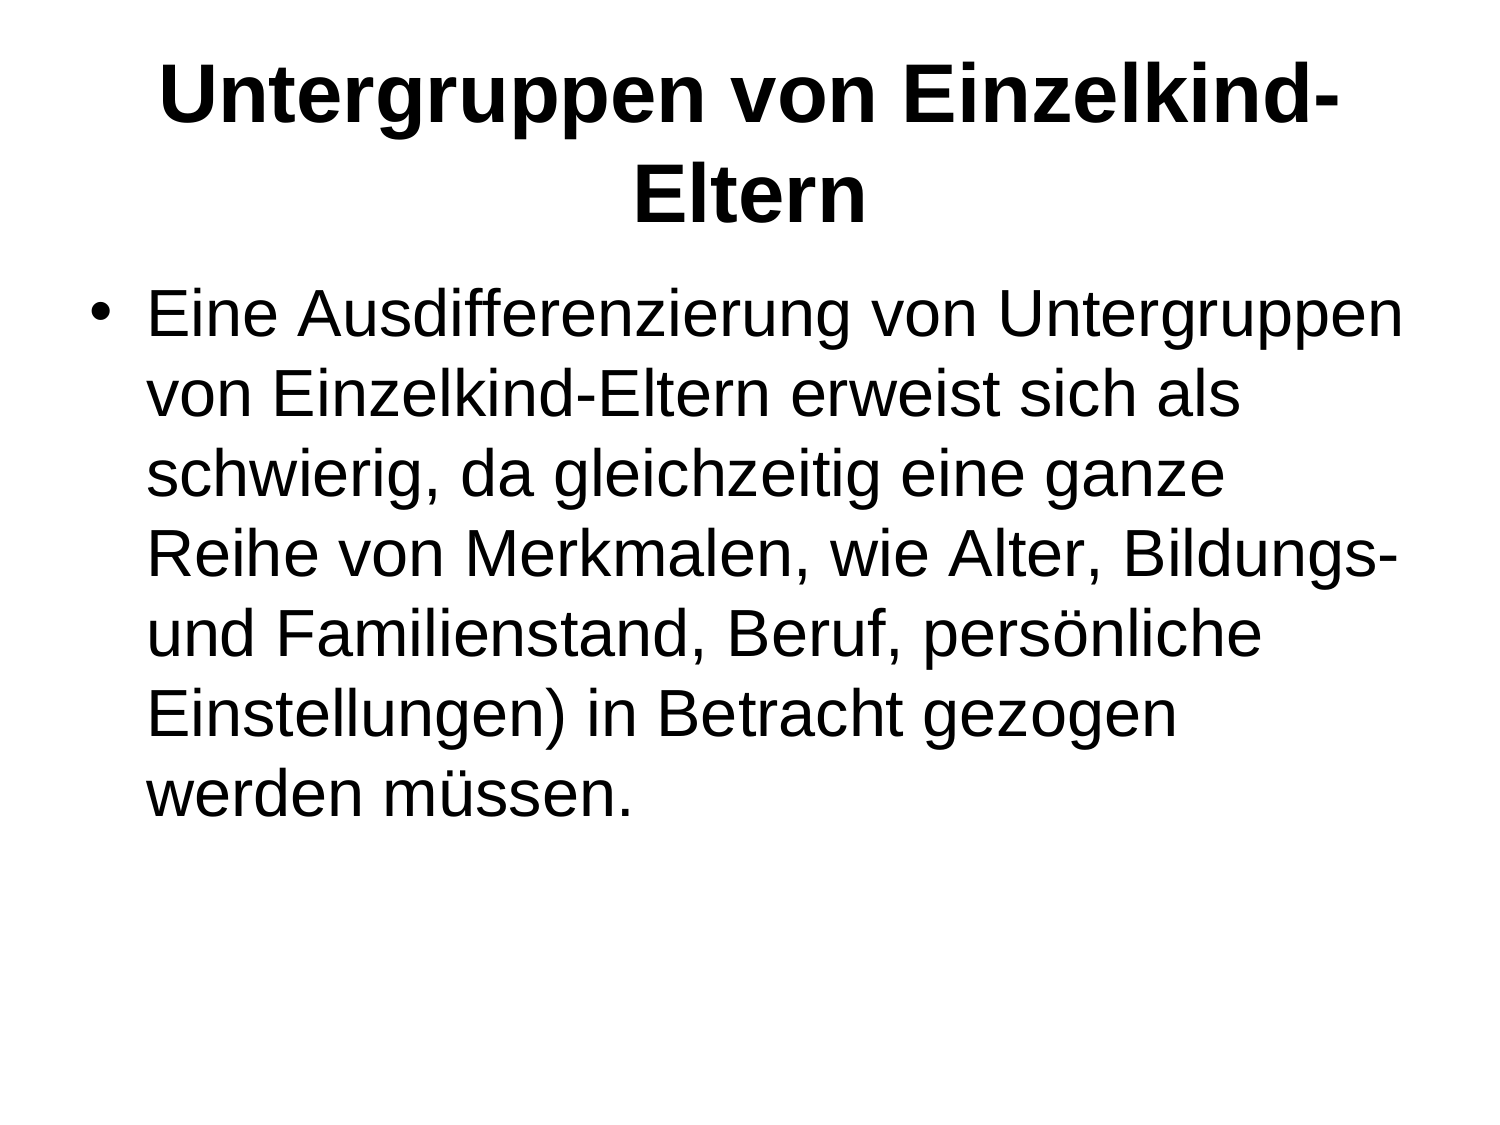

# Untergruppen von Einzelkind-Eltern
Eine Ausdifferenzierung von Untergruppen von Einzelkind-Eltern erweist sich als schwierig, da gleichzeitig eine ganze Reihe von Merkmalen, wie Alter, Bildungs- und Familienstand, Beruf, persönliche Einstellungen) in Betracht gezogen werden müssen.